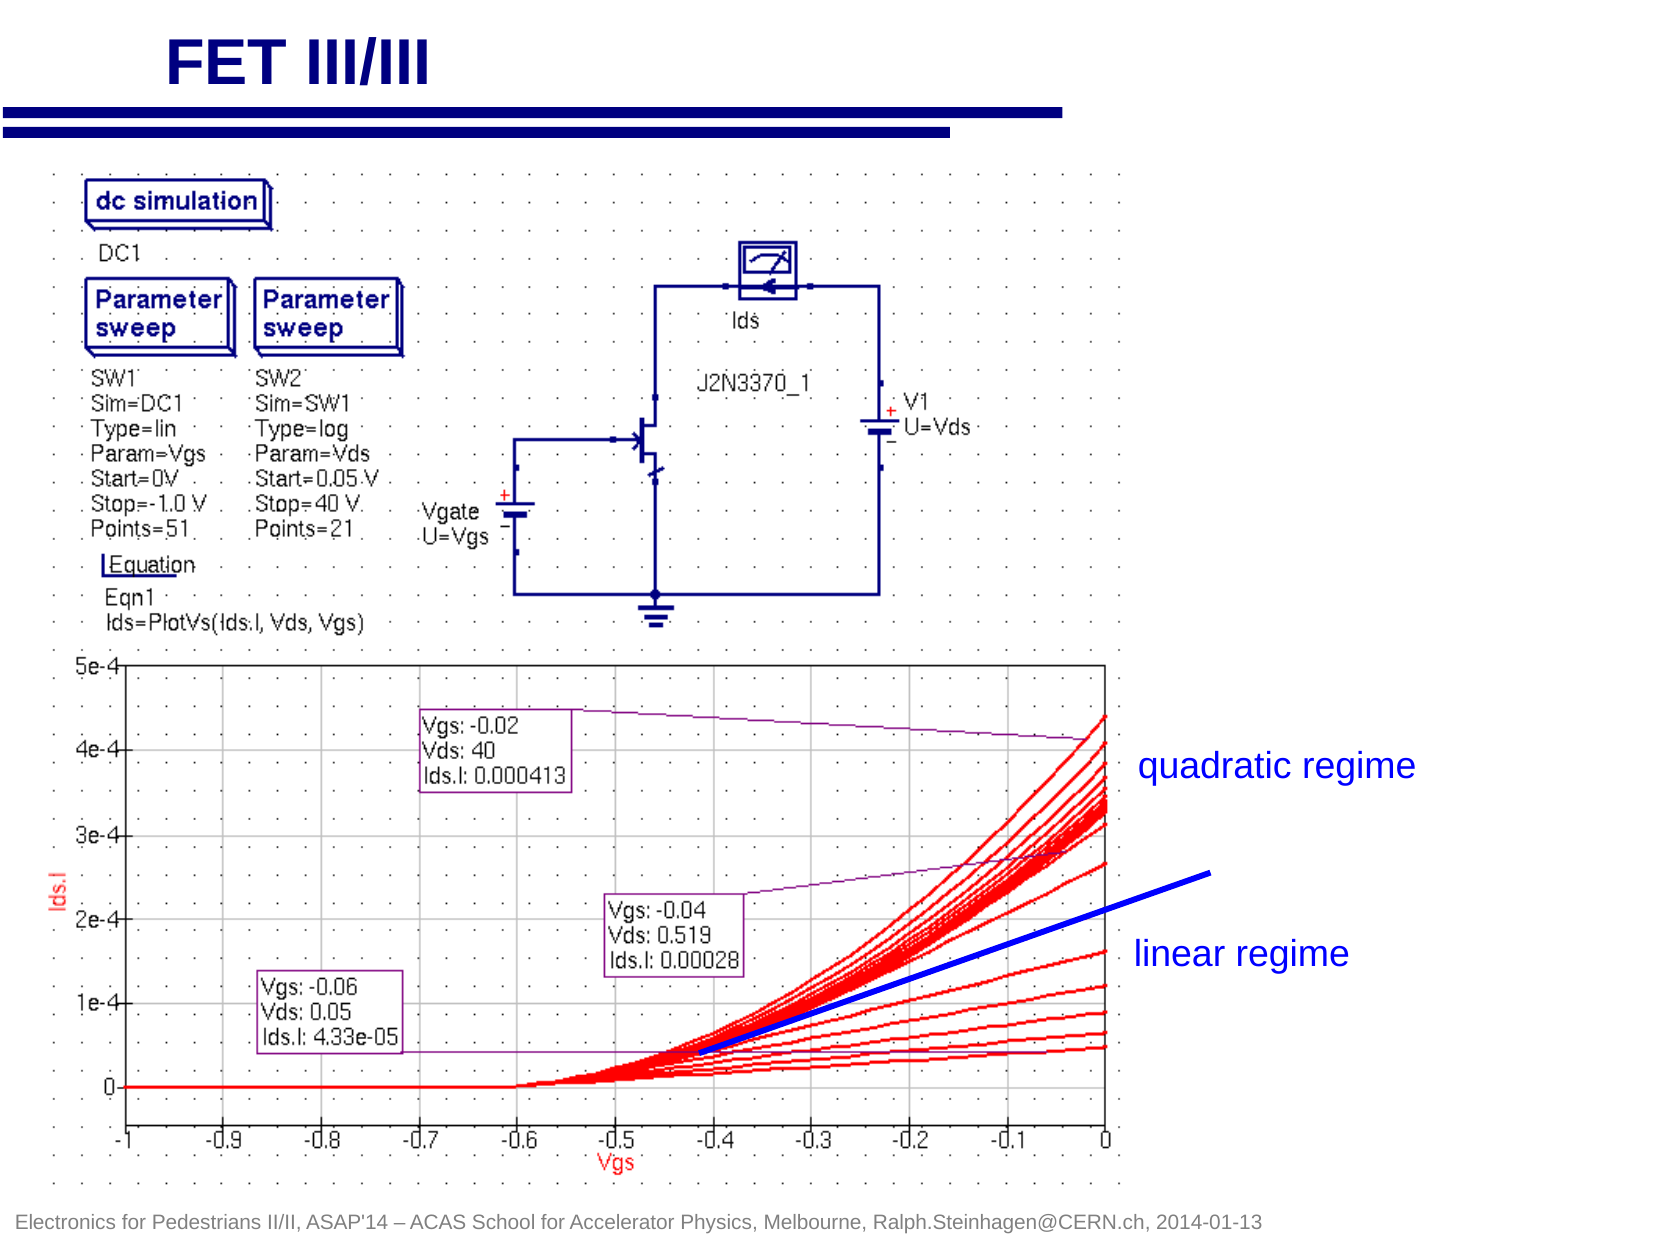

# FET III/III
quadratic regime
linear regime